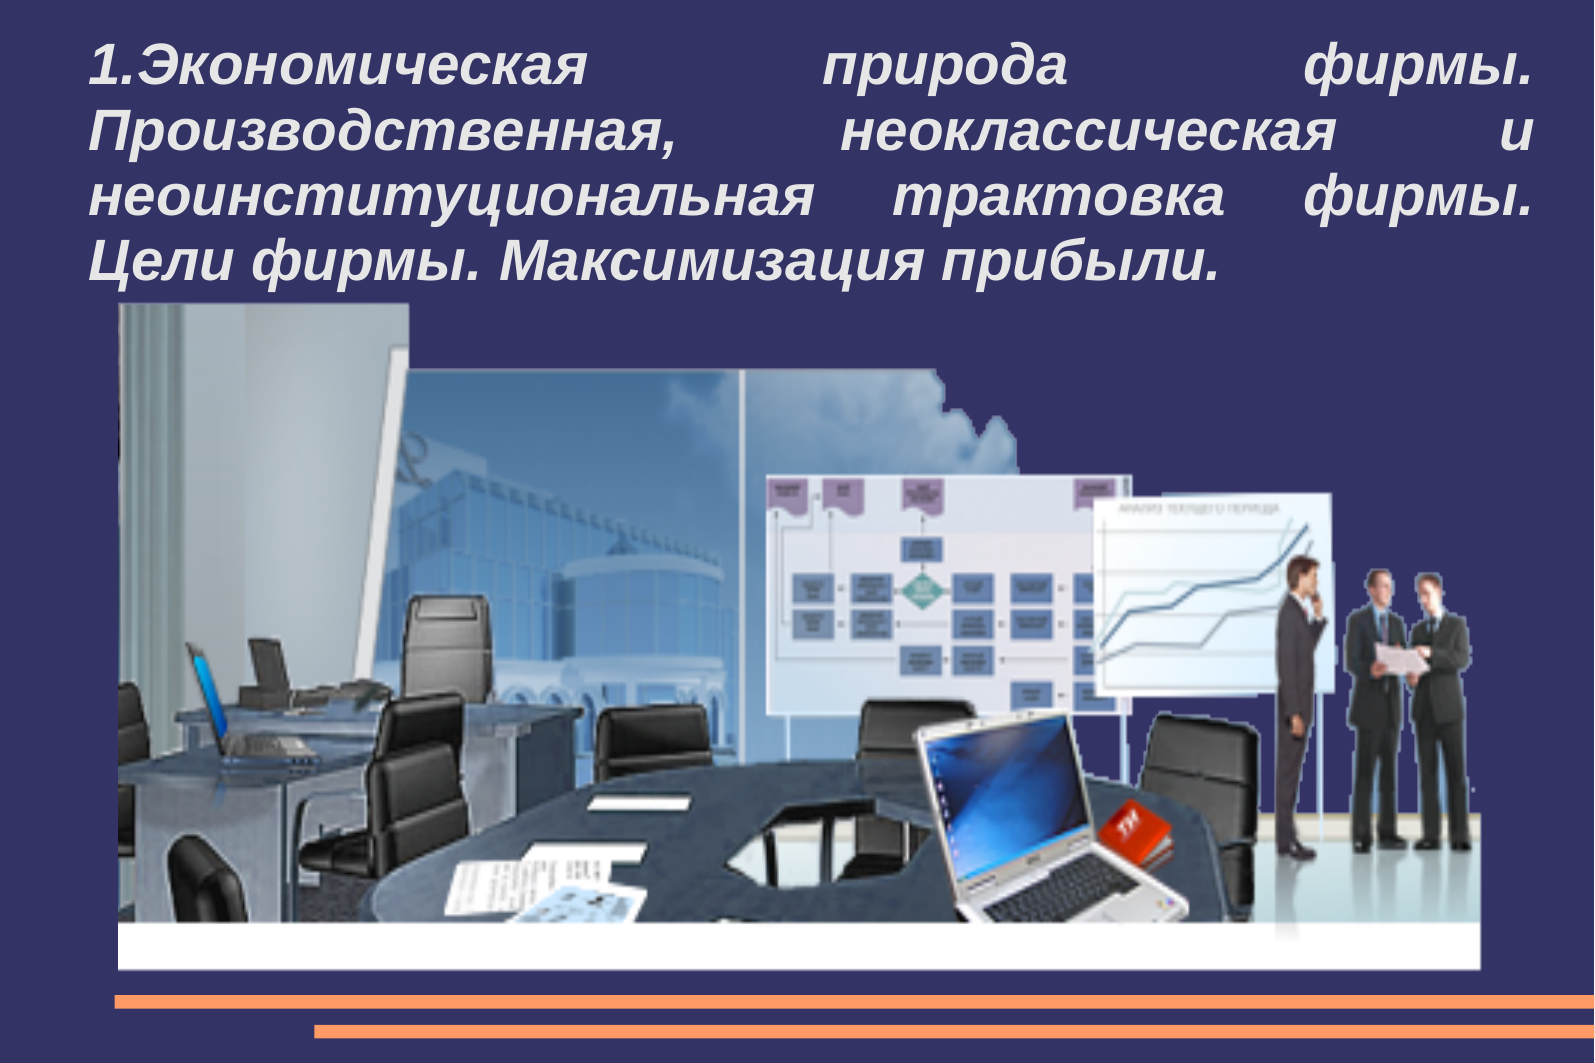

# 1.Экономическая природа фирмы. Производственная, неоклассическая и неоинституциональная трактовка фирмы. Цели фирмы. Максимизация прибыли.